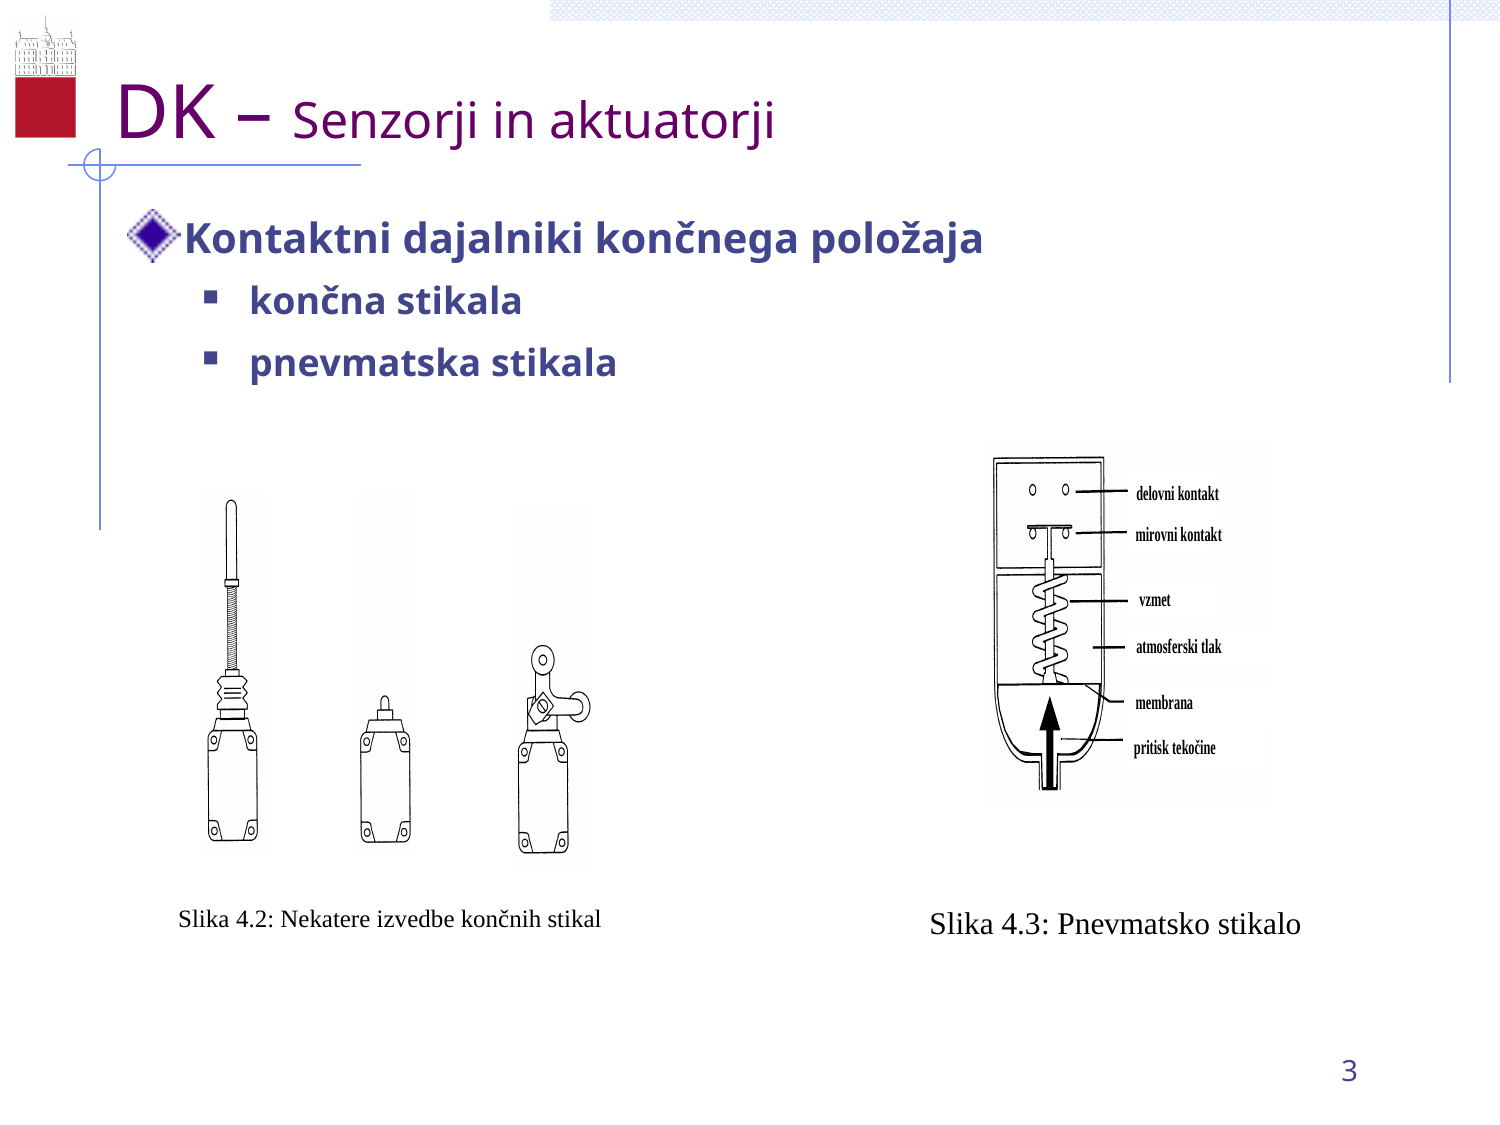

DK – Senzorji in aktuatorji
# Kontaktni dajalniki končnega položaja
končna stikala
pnevmatska stikala